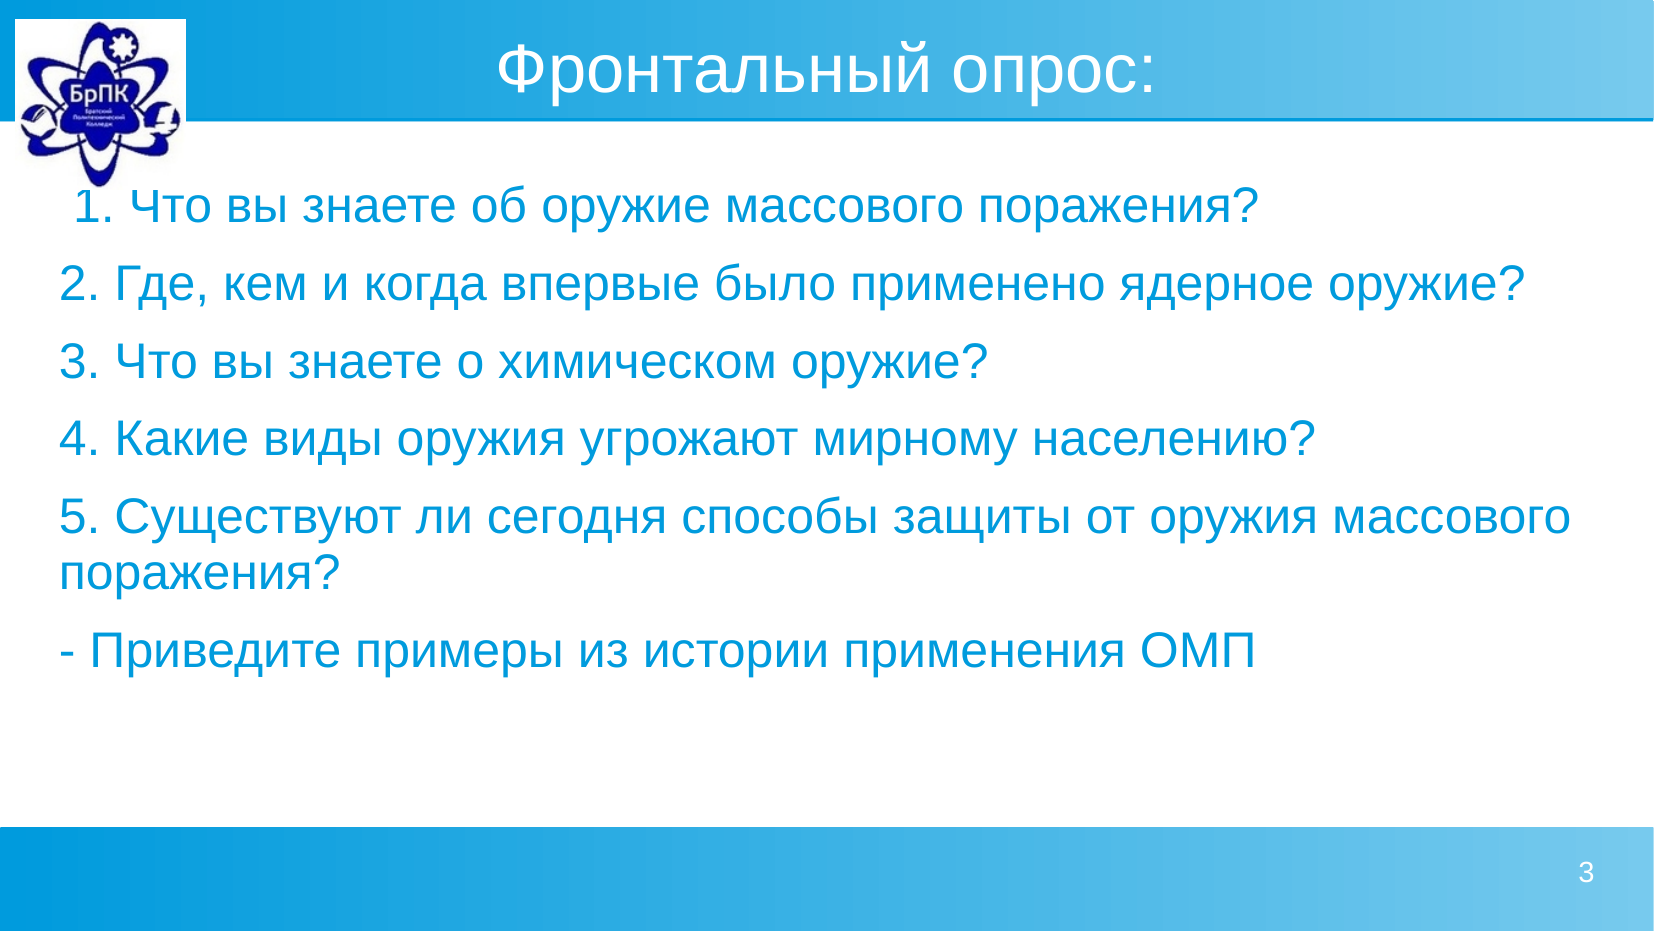

# Фронтальный опрос:
 1. Что вы знаете об оружие массового поражения?
2. Где, кем и когда впервые было применено ядерное оружие?
3. Что вы знаете о химическом оружие?
4. Какие виды оружия угрожают мирному населению?
5. Существуют ли сегодня способы защиты от оружия массового поражения?
- Приведите примеры из истории применения ОМП
3